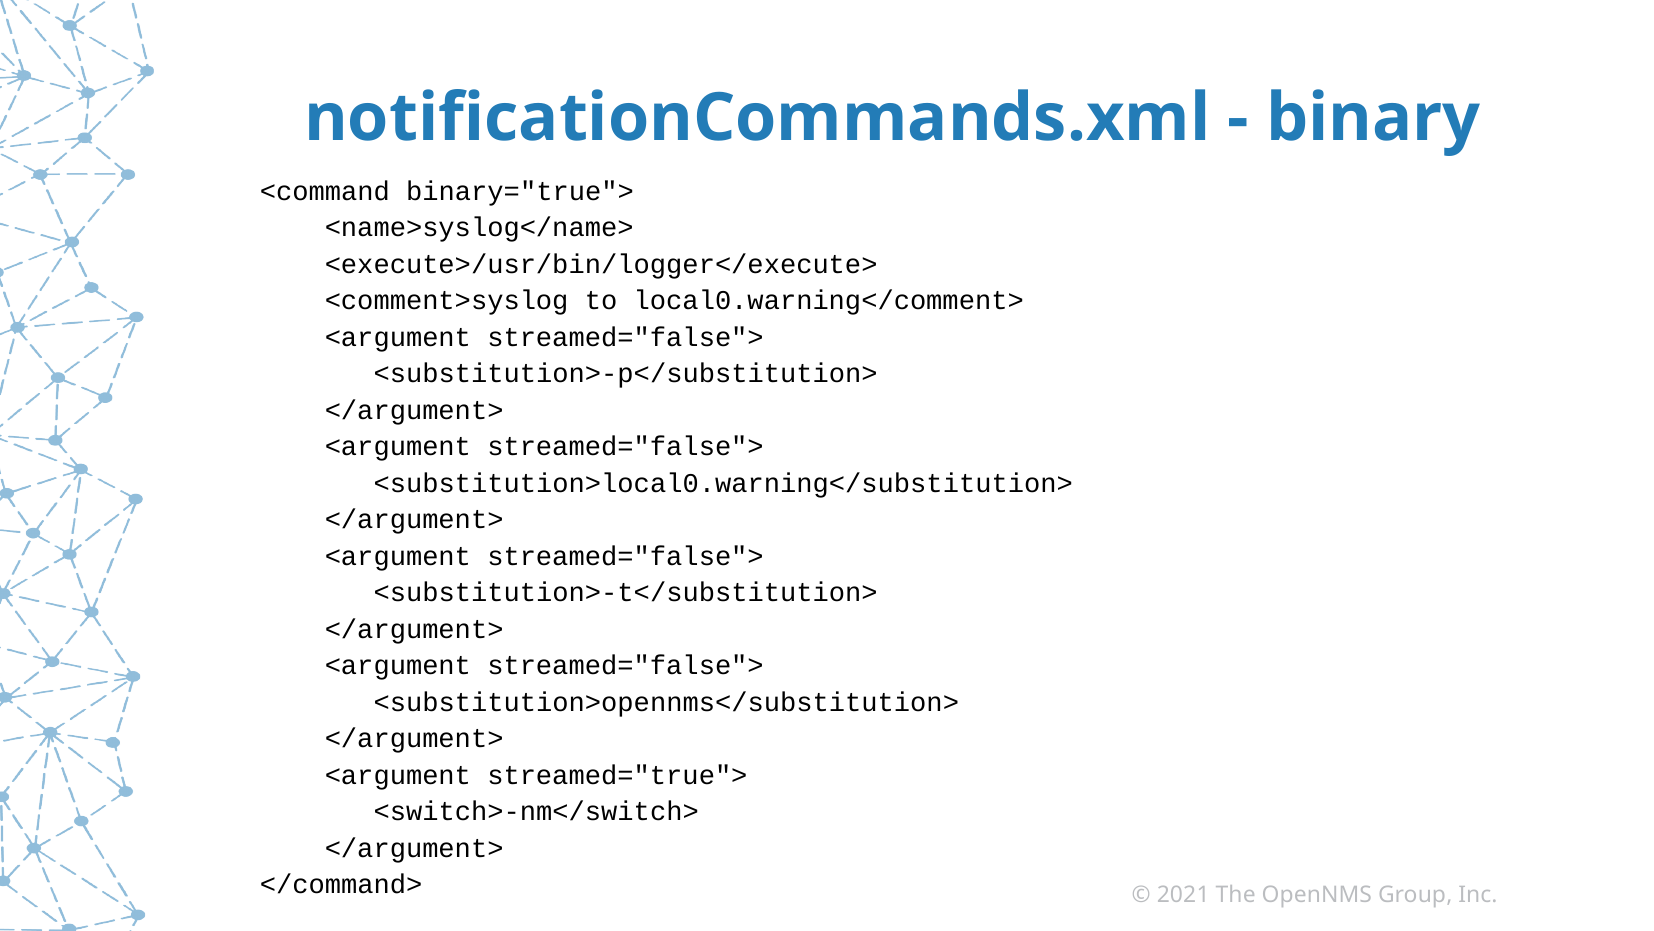

# notificationCommands.xml - binary
 <command binary="true">
 <name>syslog</name>
 <execute>/usr/bin/logger</execute>
 <comment>syslog to local0.warning</comment>
 <argument streamed="false">
 <substitution>-p</substitution>
 </argument>
 <argument streamed="false">
 <substitution>local0.warning</substitution>
 </argument>
 <argument streamed="false">
 <substitution>-t</substitution>
 </argument>
 <argument streamed="false">
 <substitution>opennms</substitution>
 </argument>
 <argument streamed="true">
 <switch>-nm</switch>
 </argument>
 </command>